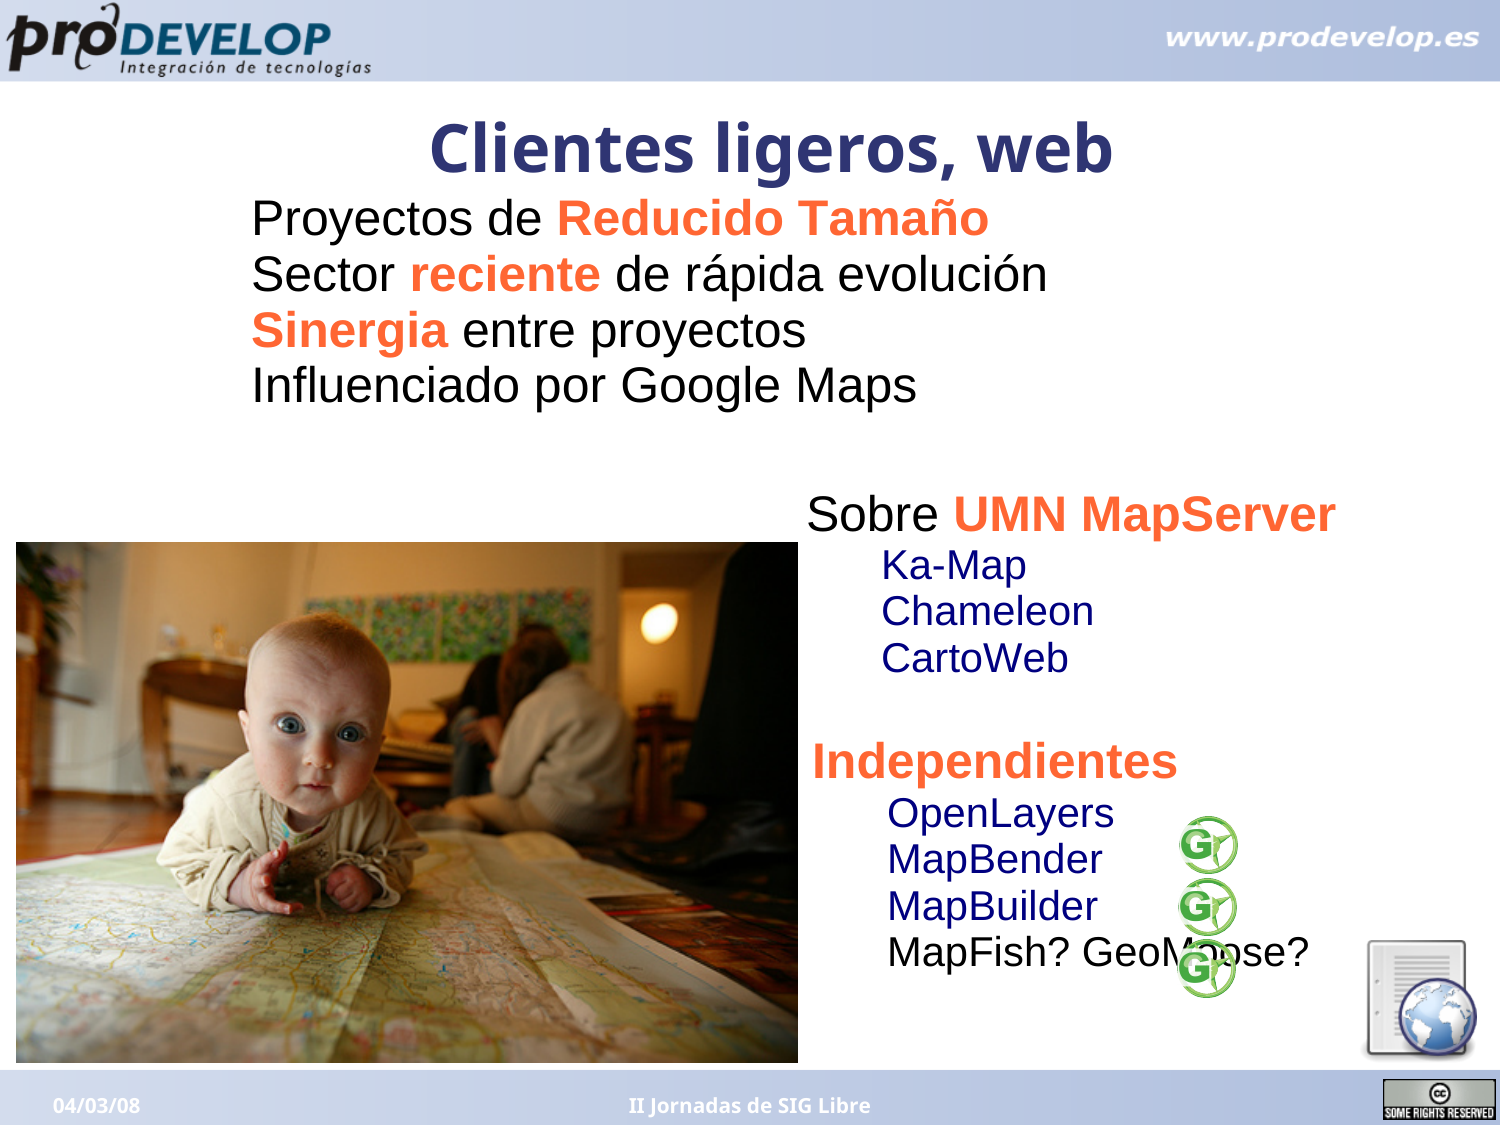

# Clientes ligeros, web
Proyectos de Reducido Tamaño
Sector reciente de rápida evolución
Sinergia entre proyectos
Influenciado por Google Maps
Sobre UMN MapServer
Ka-Map
Chameleon
CartoWeb
Independientes
OpenLayers
MapBender
MapBuilder
MapFish? GeoMoose?
25/10/2006
32
Plan Difusión Interna gvSIG v. 2.0